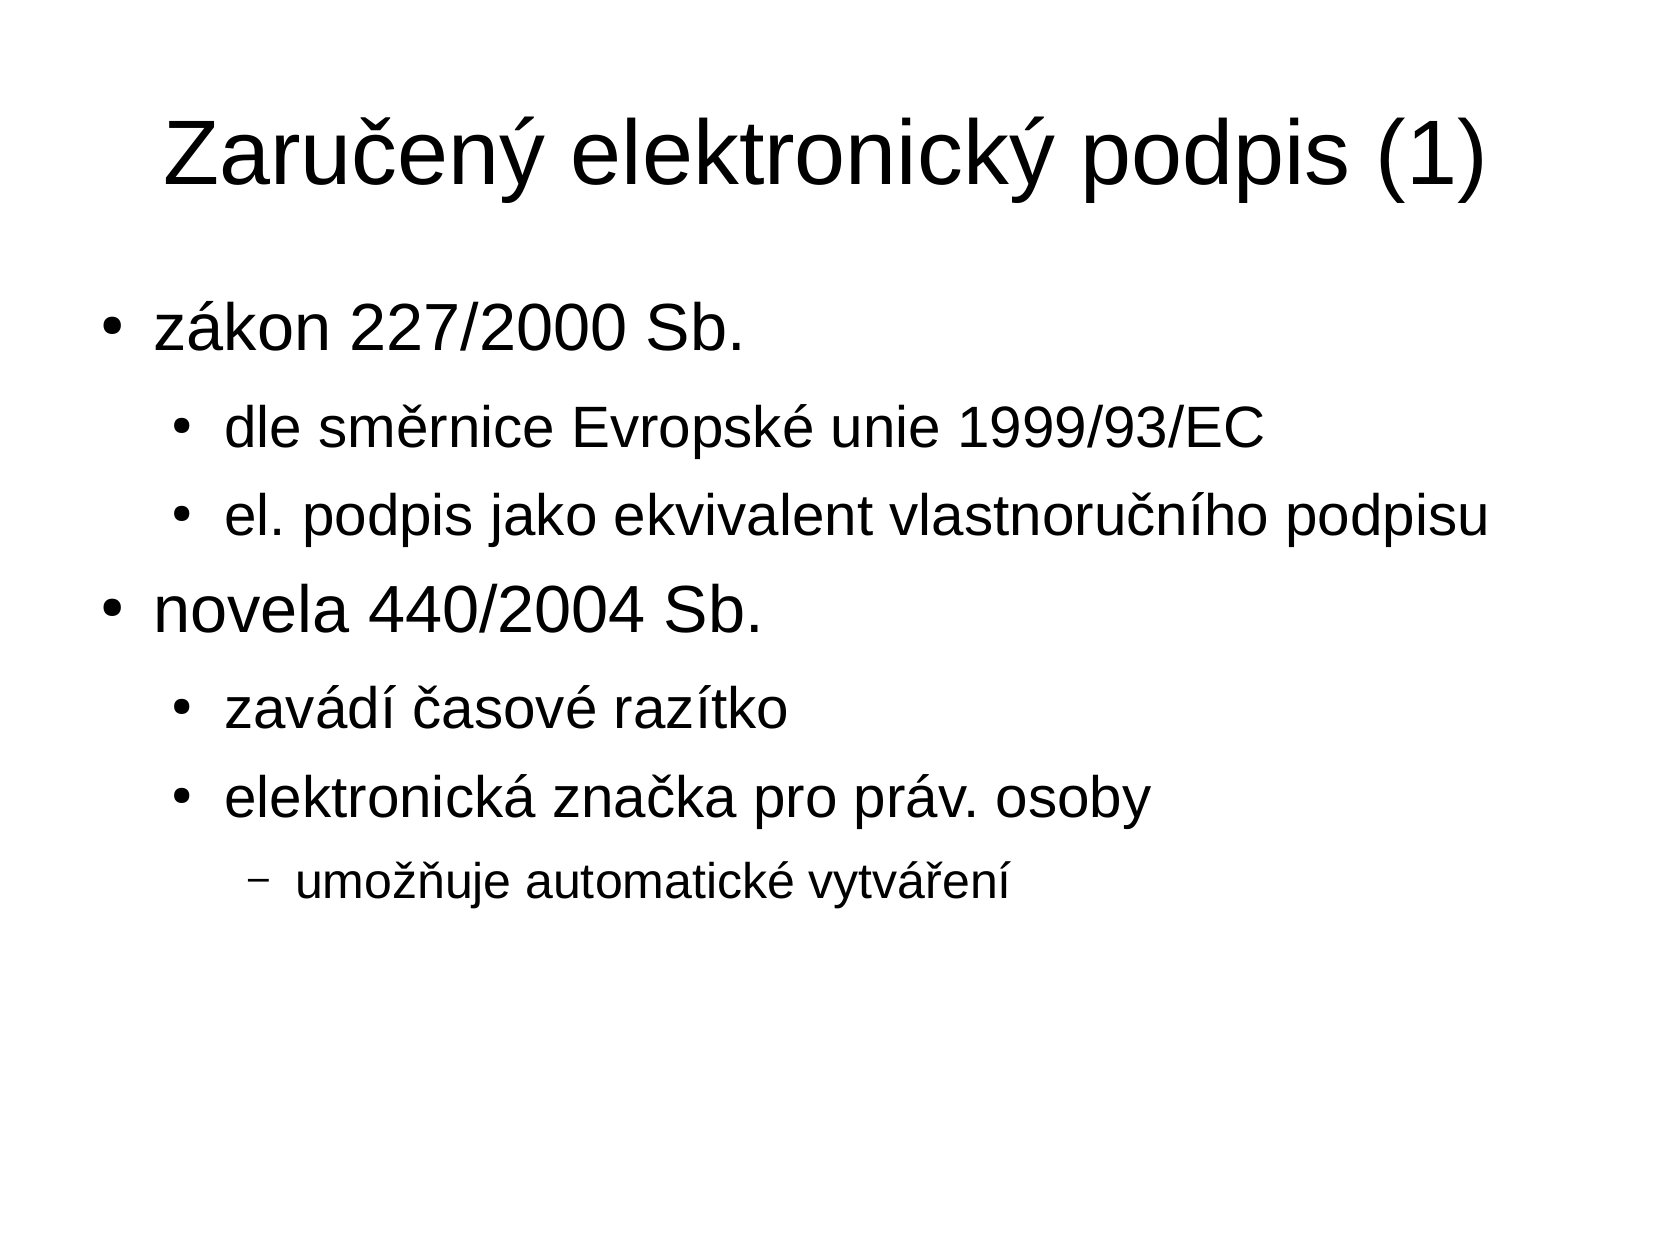

# Zaručený elektronický podpis (1)
zákon 227/2000 Sb.
dle směrnice Evropské unie 1999/93/EC
el. podpis jako ekvivalent vlastnoručního podpisu
novela 440/2004 Sb.
zavádí časové razítko
elektronická značka pro práv. osoby
umožňuje automatické vytváření